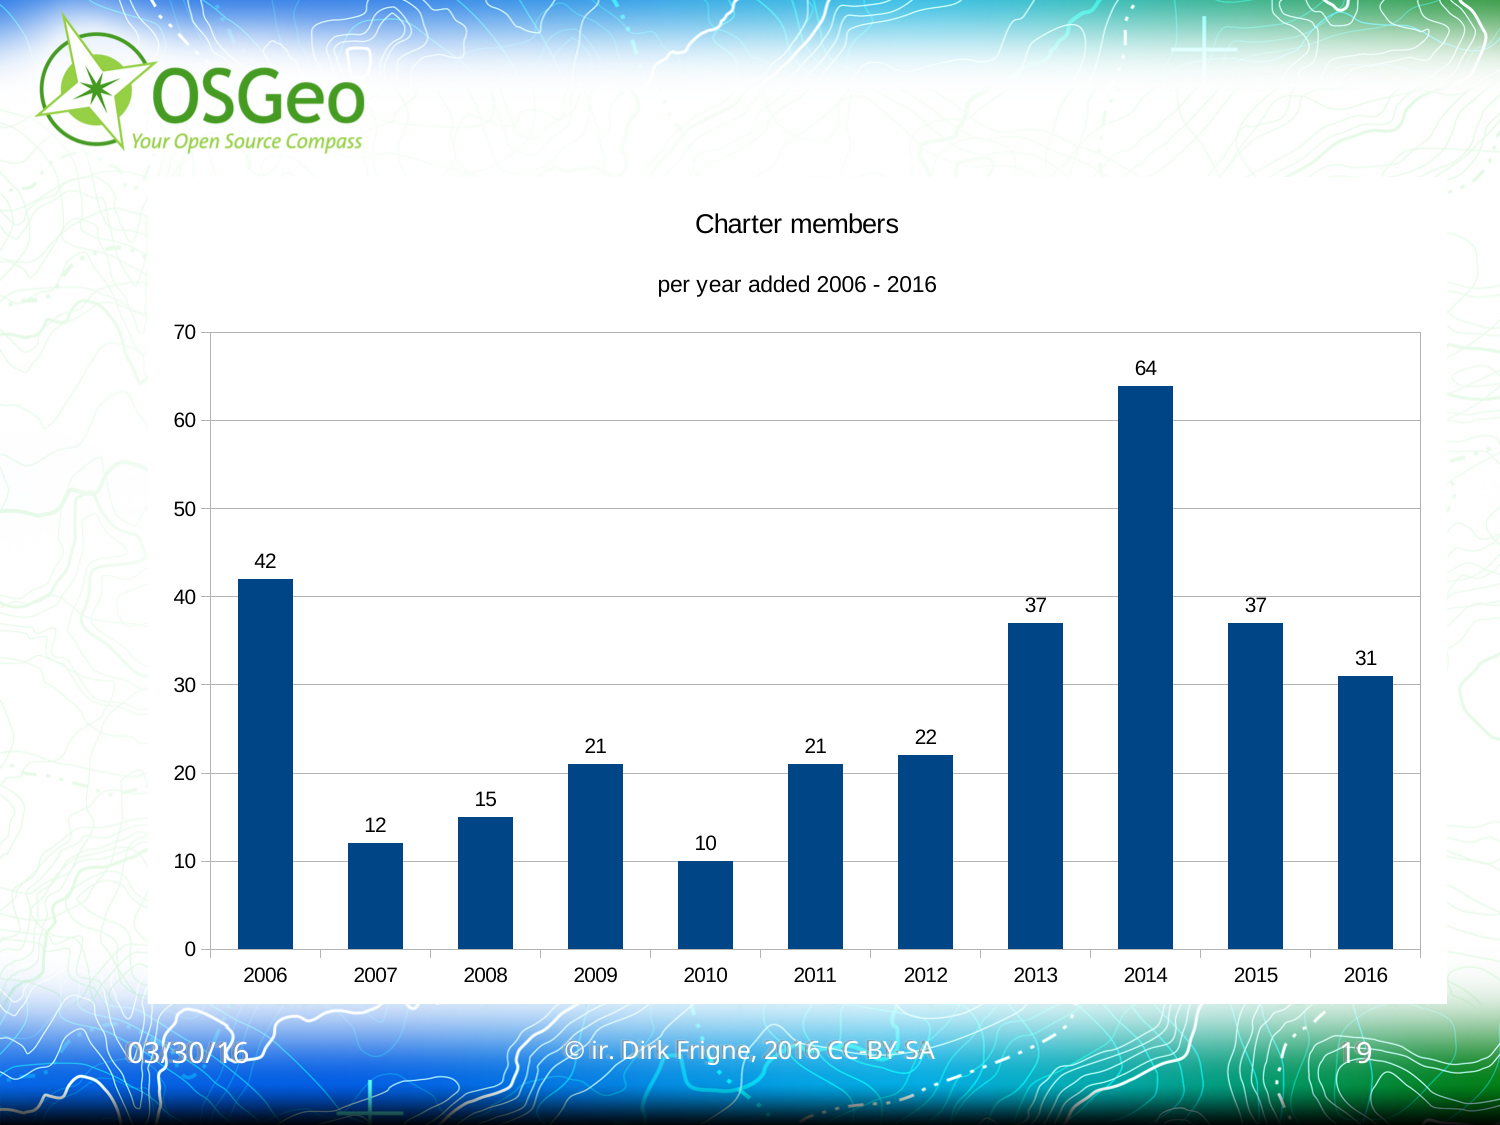

### Chart: Charter members
per year added 2006 - 2016
| Category | #members |
|---|---|
| 2006 | 42.0 |
| 2007 | 12.0 |
| 2008 | 15.0 |
| 2009 | 21.0 |
| 2010 | 10.0 |
| 2011 | 21.0 |
| 2012 | 22.0 |
| 2013 | 37.0 |
| 2014 | 64.0 |
| 2015 | 37.0 |
| 2016 | 31.0 |03/30/16
© ir. Dirk Frigne, 2016 CC-BY-SA
19